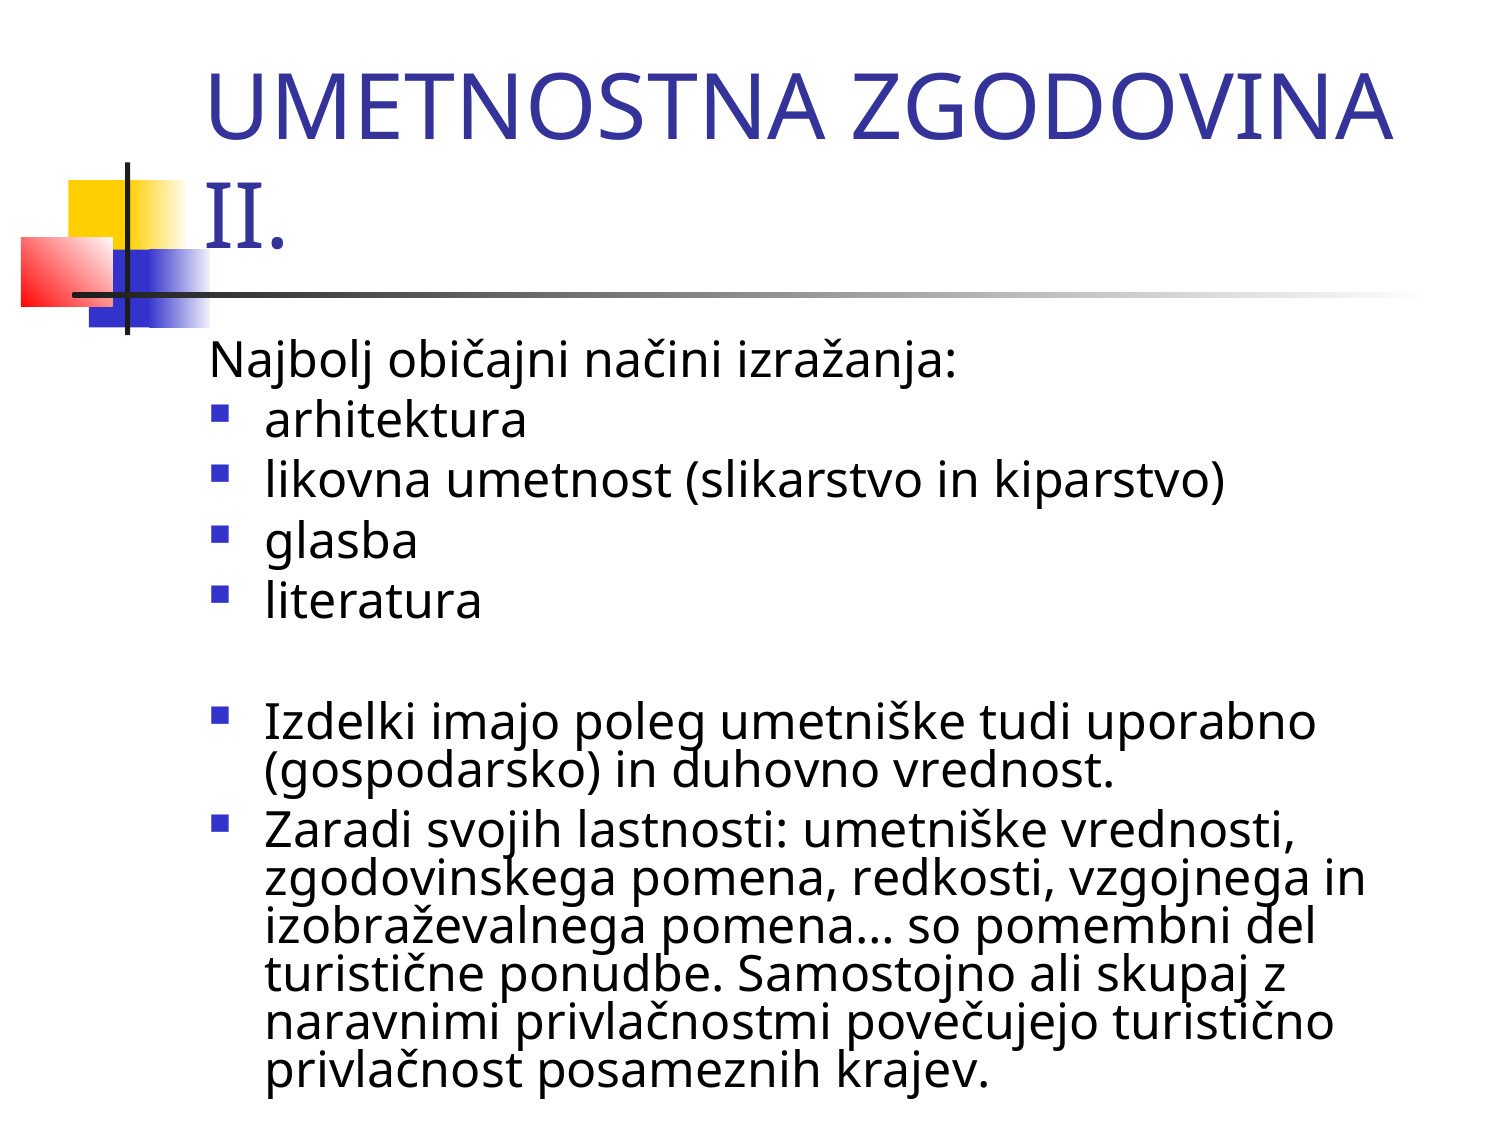

# UMETNOSTNA ZGODOVINA II.
Najbolj običajni načini izražanja:
arhitektura
likovna umetnost (slikarstvo in kiparstvo)
glasba
literatura
Izdelki imajo poleg umetniške tudi uporabno (gospodarsko) in duhovno vrednost.
Zaradi svojih lastnosti: umetniške vrednosti, zgodovinskega pomena, redkosti, vzgojnega in izobraževalnega pomena… so pomembni del turistične ponudbe. Samostojno ali skupaj z naravnimi privlačnostmi povečujejo turistično privlačnost posameznih krajev.